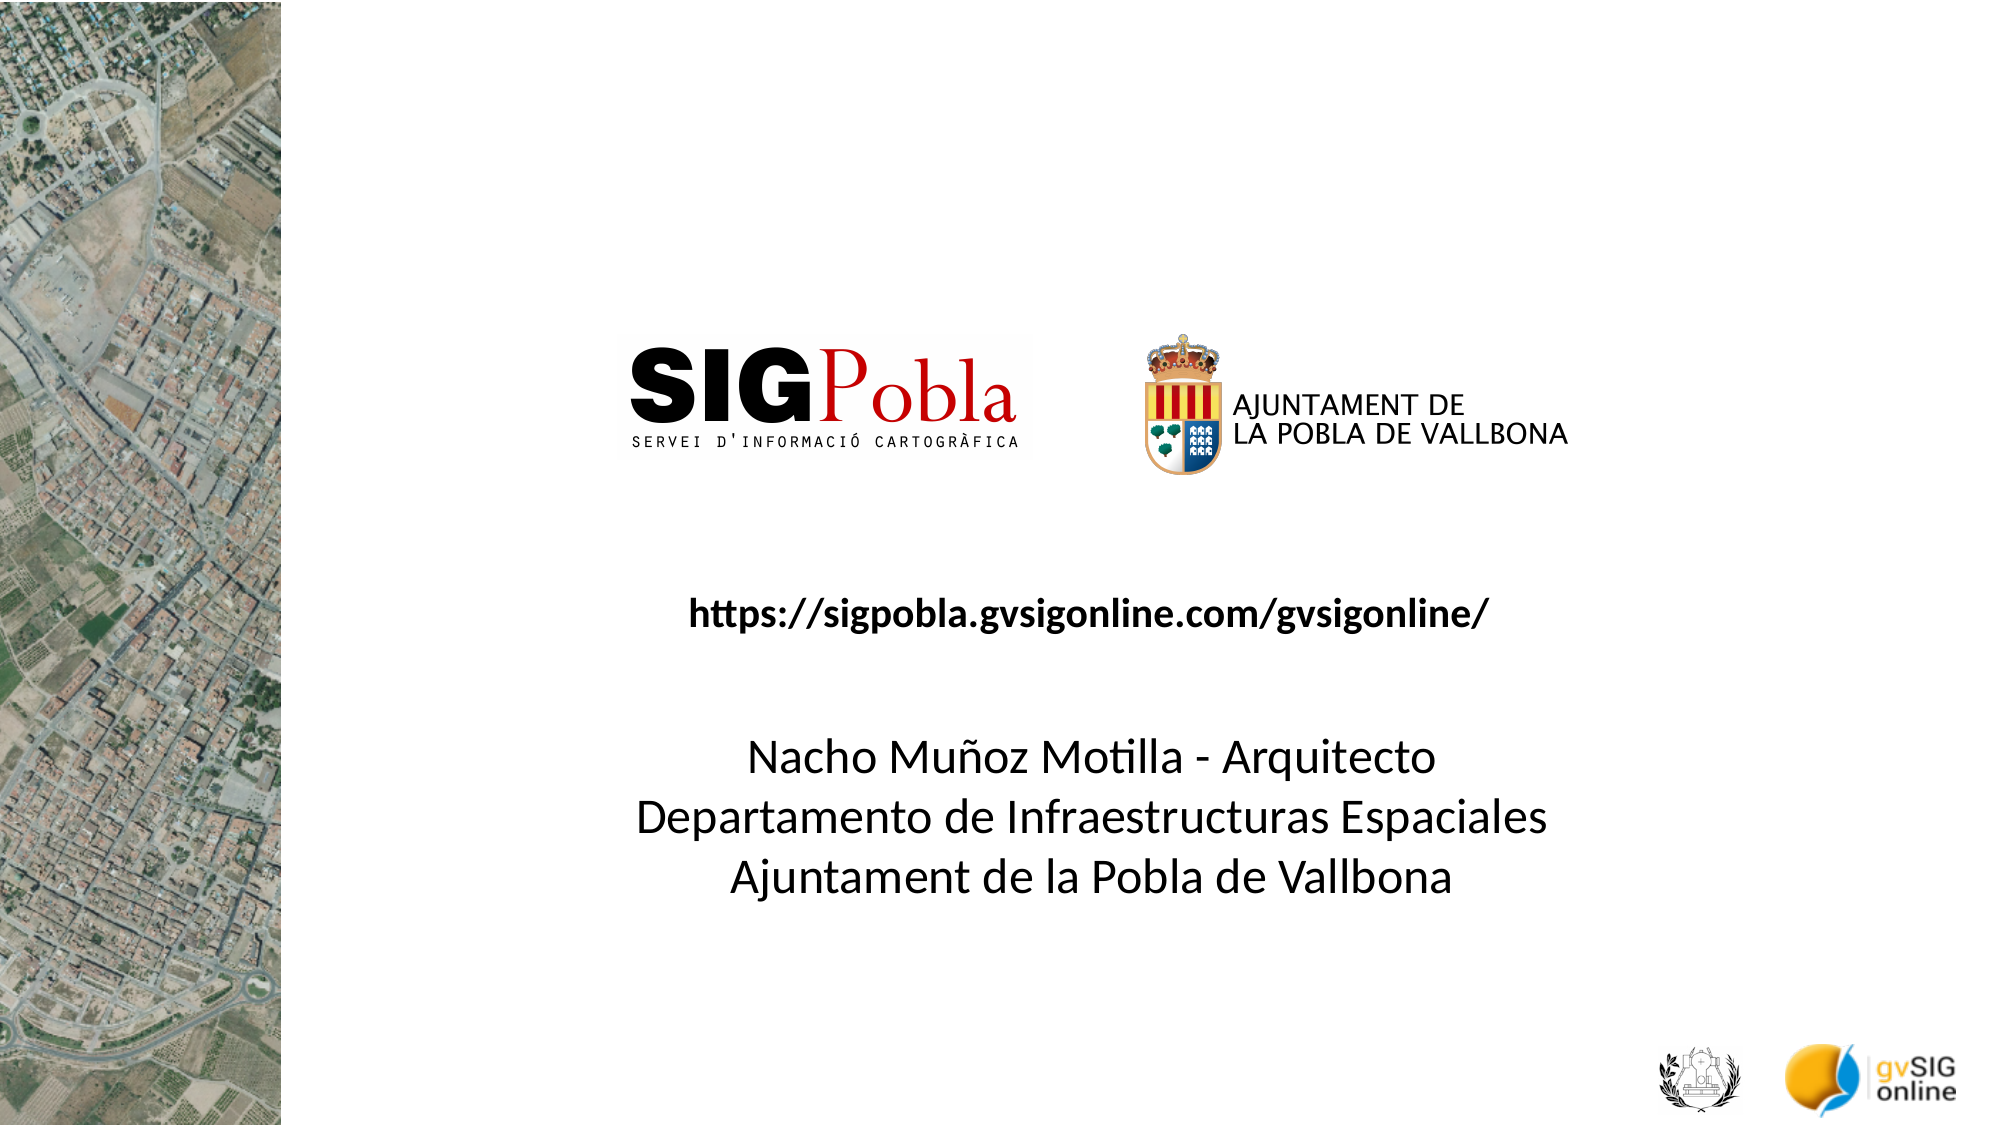

https://sigpobla.gvsigonline.com/gvsigonline/
Nacho Muñoz Motilla - Arquitecto
Departamento de Infraestructuras Espaciales
Ajuntament de la Pobla de Vallbona